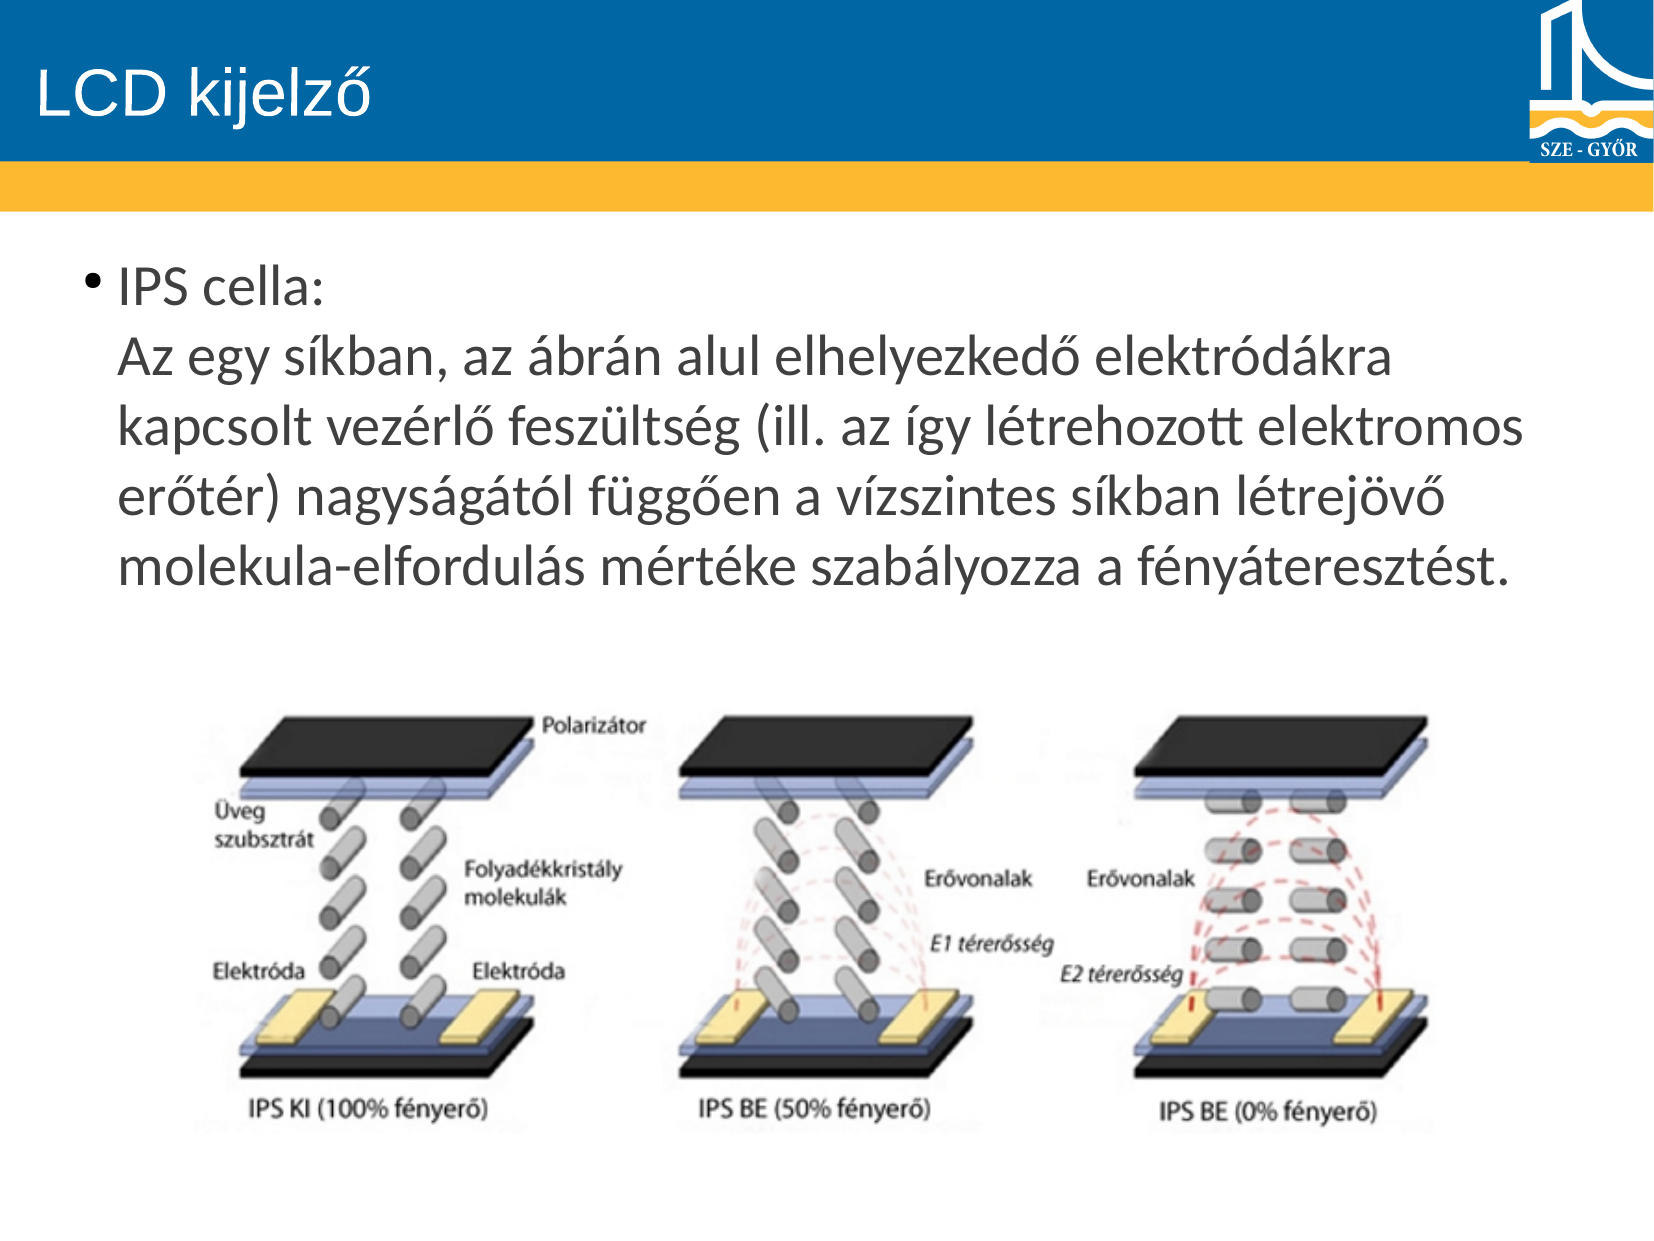

LCD kijelző
IPS cella:
Az egy síkban, az ábrán alul elhelyezkedő elektródákra kapcsolt vezérlő feszültség (ill. az így létrehozott elektromos erőtér) nagyságától függően a vízszintes síkban létrejövő molekula-elfordulás mértéke szabályozza a fényáteresztést.